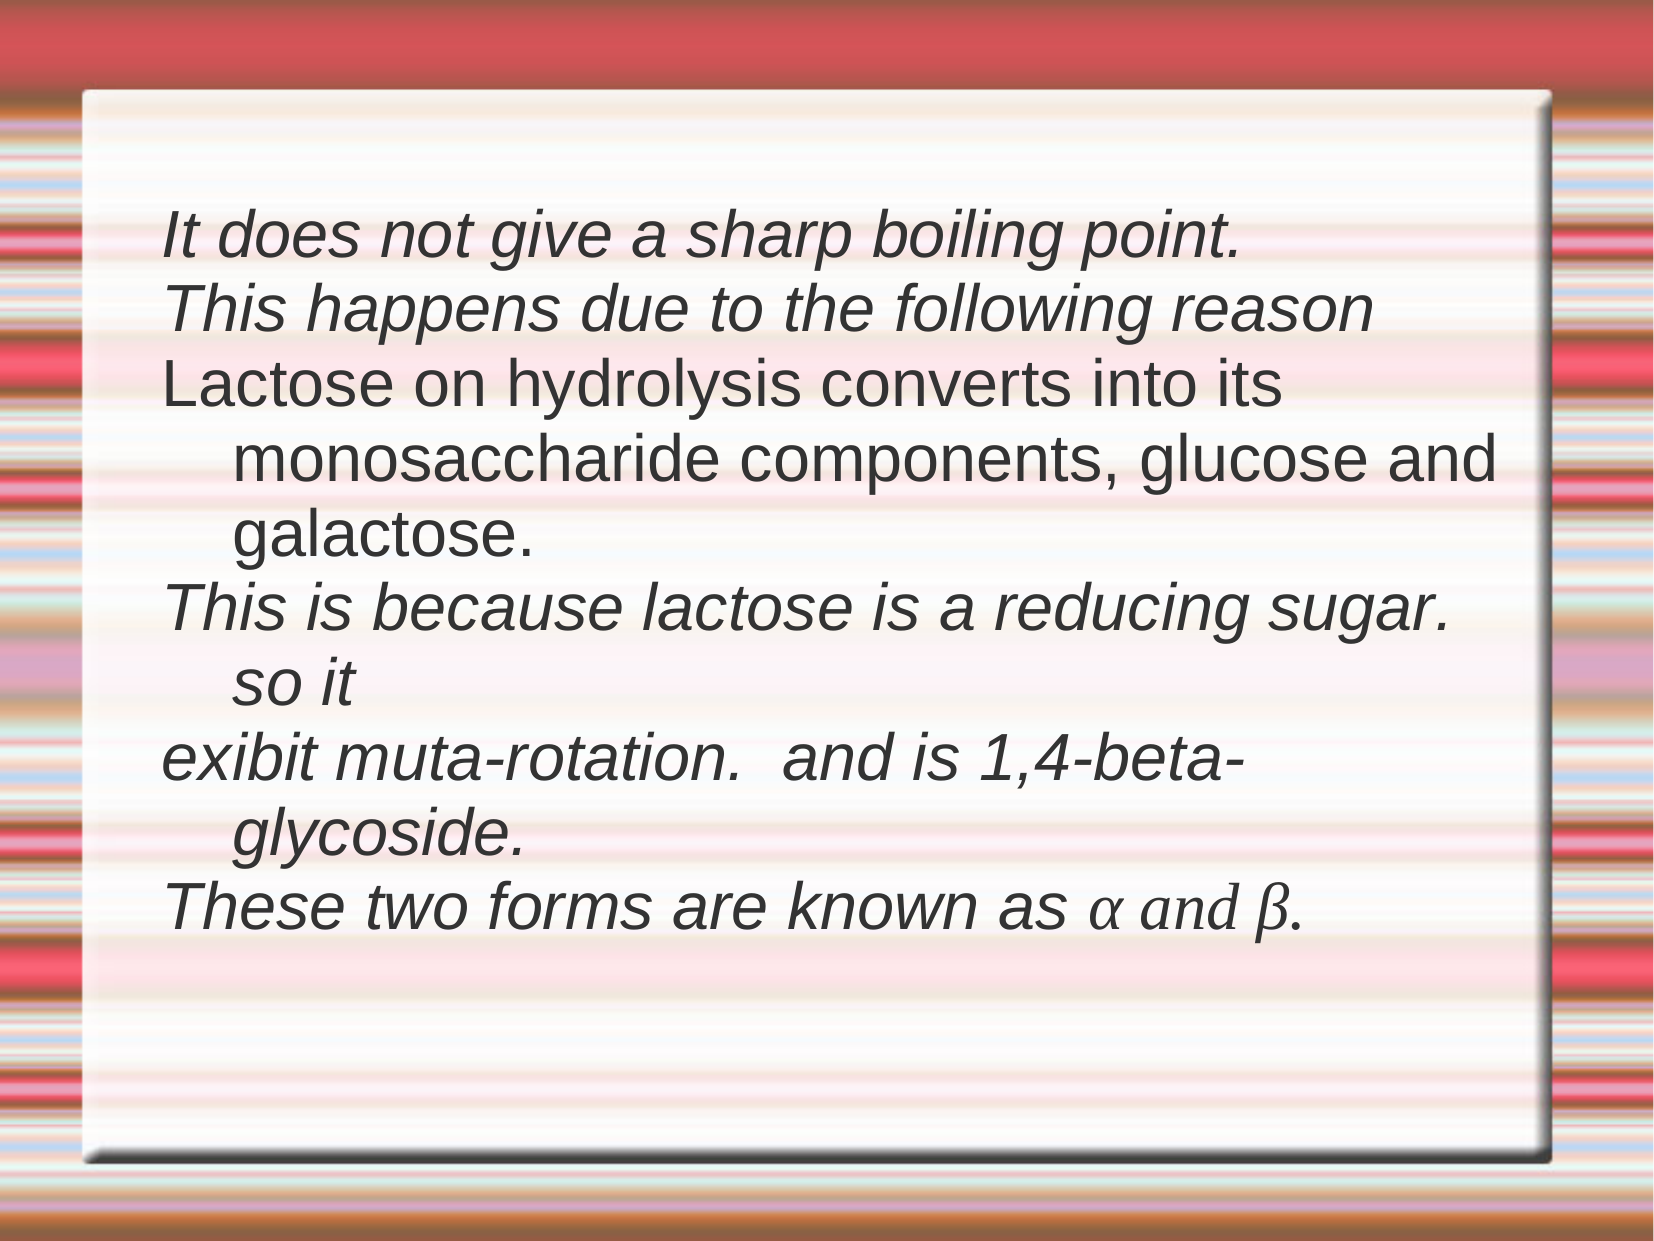

#
It does not give a sharp boiling point.
This happens due to the following reason
Lactose on hydrolysis converts into its monosaccharide components, glucose and galactose.
This is because lactose is a reducing sugar. so it
exibit muta-rotation. and is 1,4-beta-glycoside.
These two forms are known as α and β.